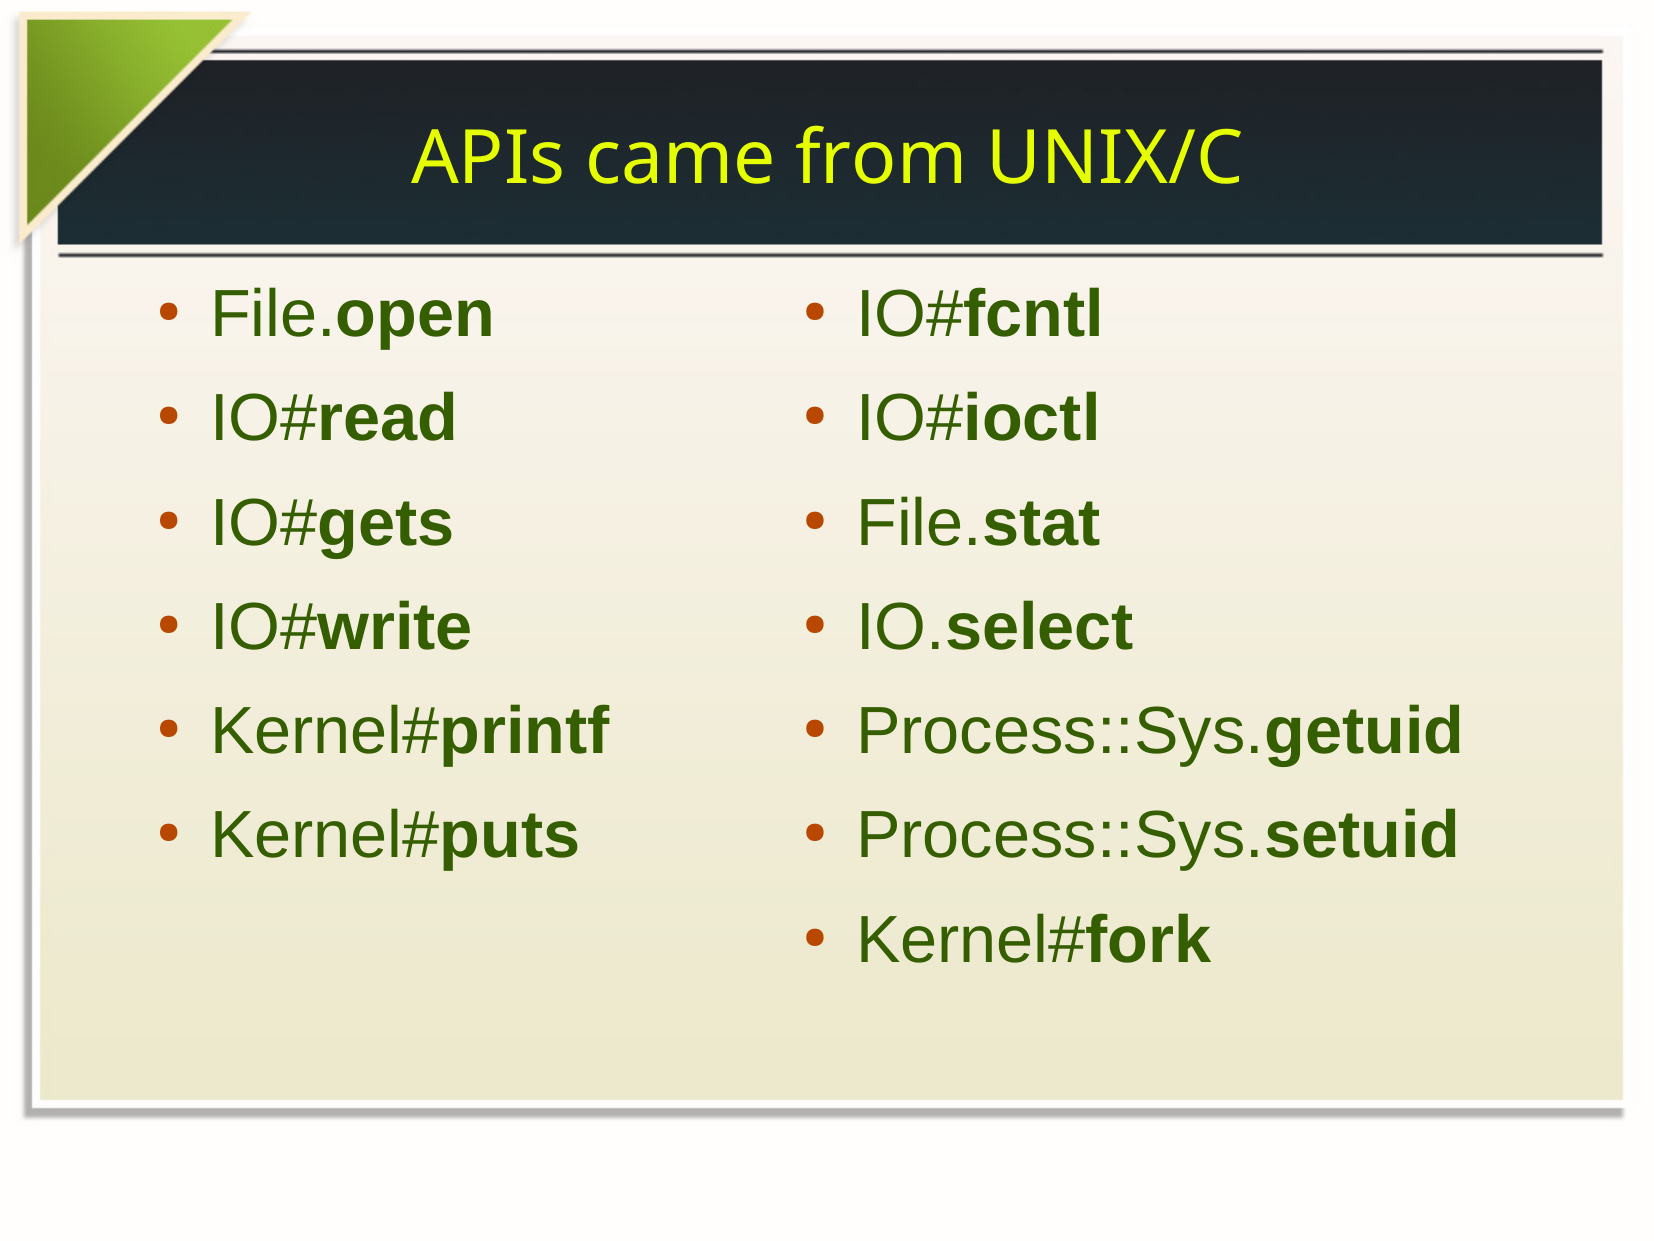

# APIs came from UNIX/C
File.open
IO#read
IO#gets
IO#write
Kernel#printf
Kernel#puts
IO#fcntl
IO#ioctl
File.stat
IO.select
Process::Sys.getuid
Process::Sys.setuid
Kernel#fork